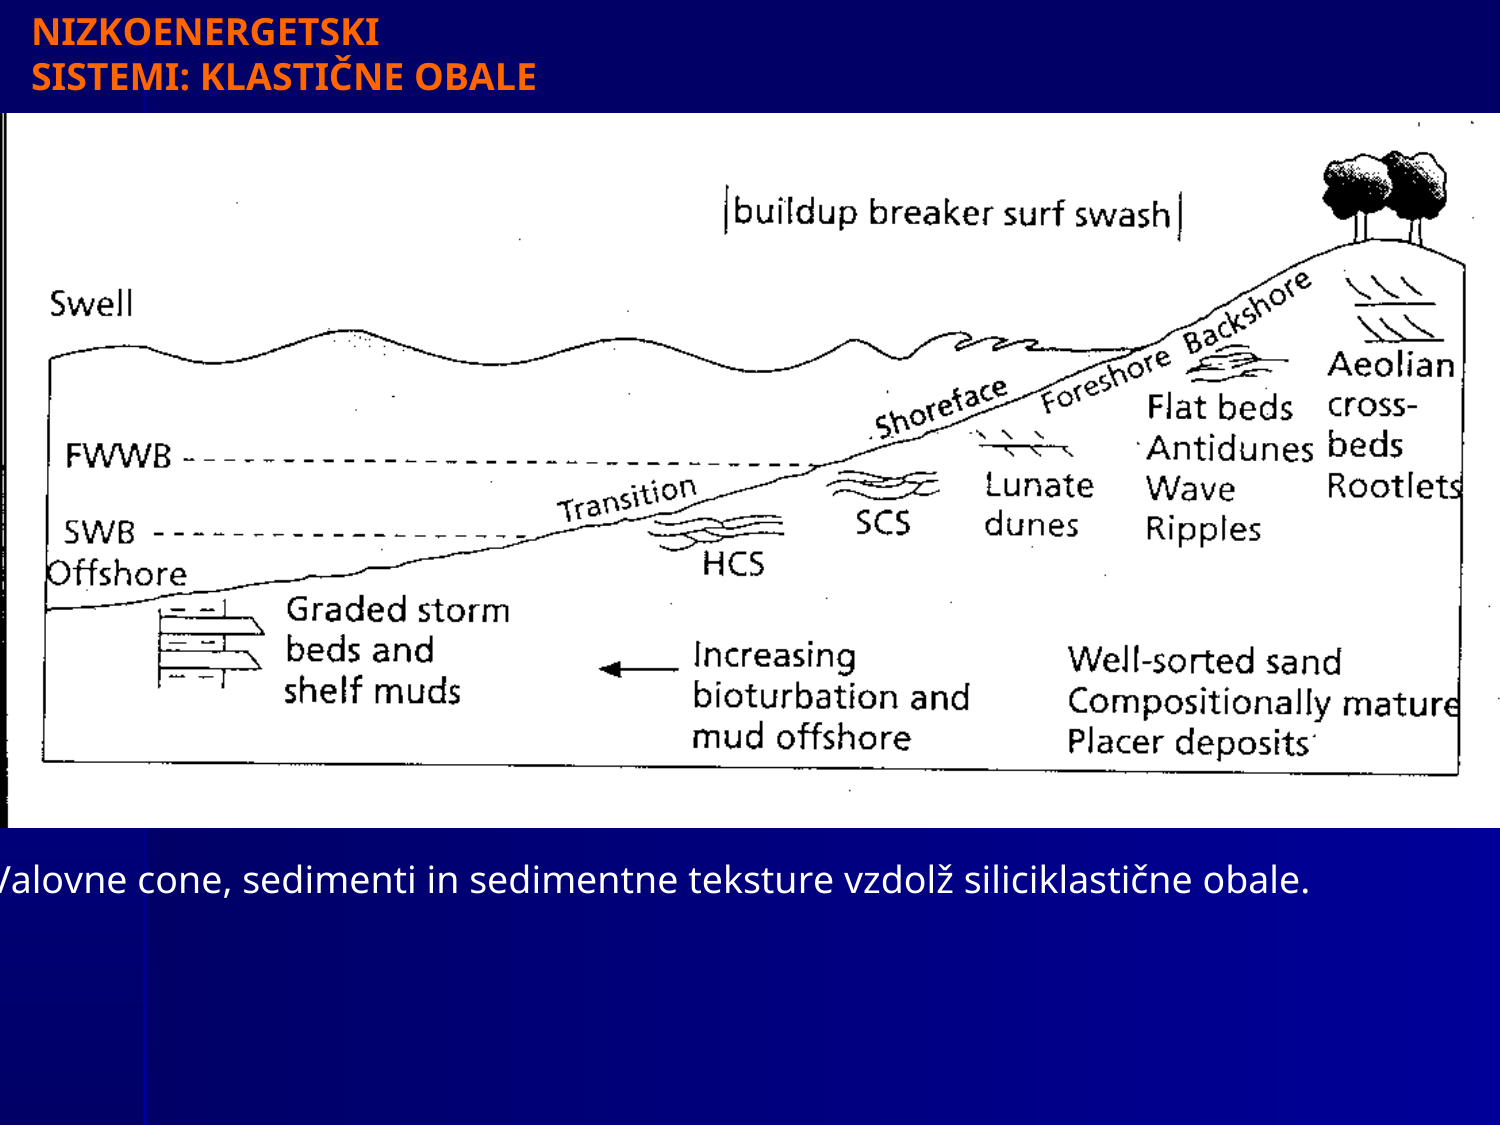

NIZKOENERGETSKI
SISTEMI: KLASTIČNE OBALE
Valovne cone, sedimenti in sedimentne teksture vzdolž siliciklastične obale.